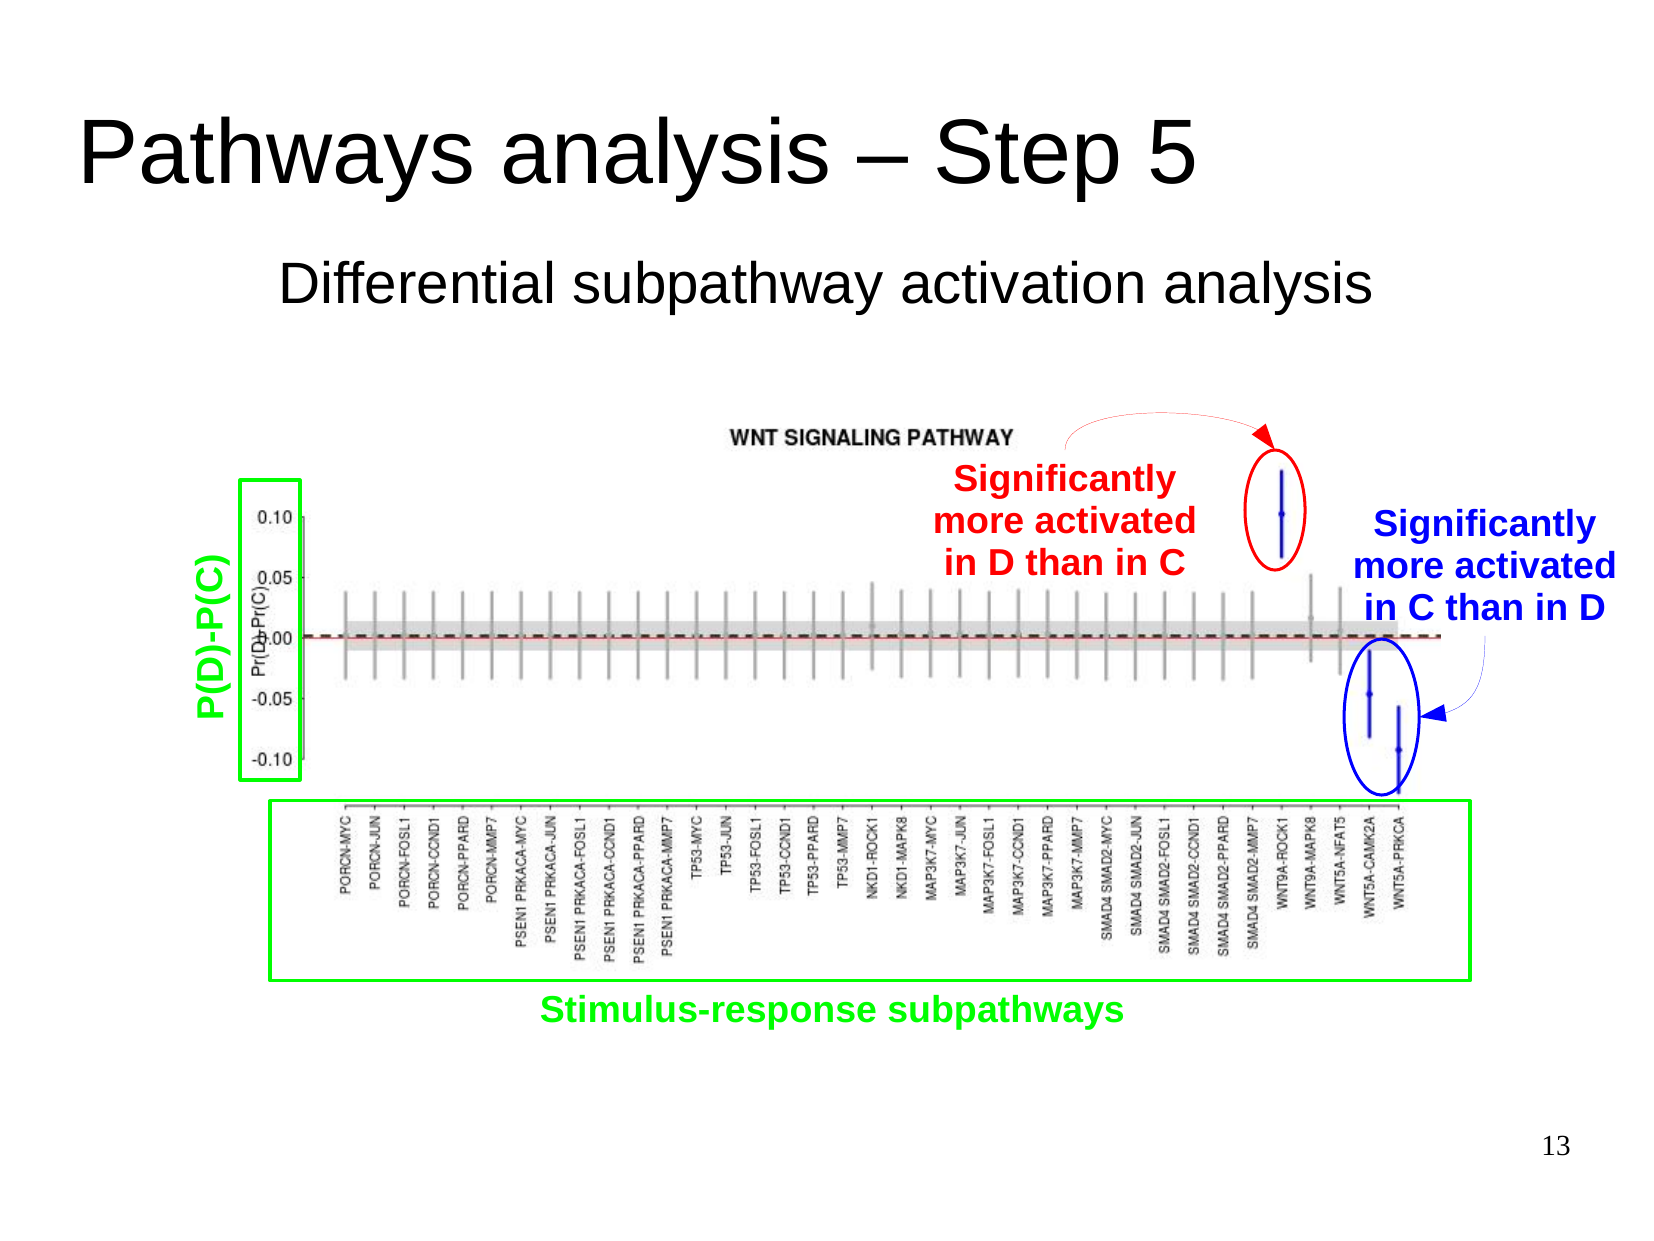

Pathways analysis – Step 5
Differential subpathway activation analysis
Significantly more activated in D than in C
Significantly more activated in C than in D
P(D)-P(C)
Step 3
Stimulus-response subpathways
13